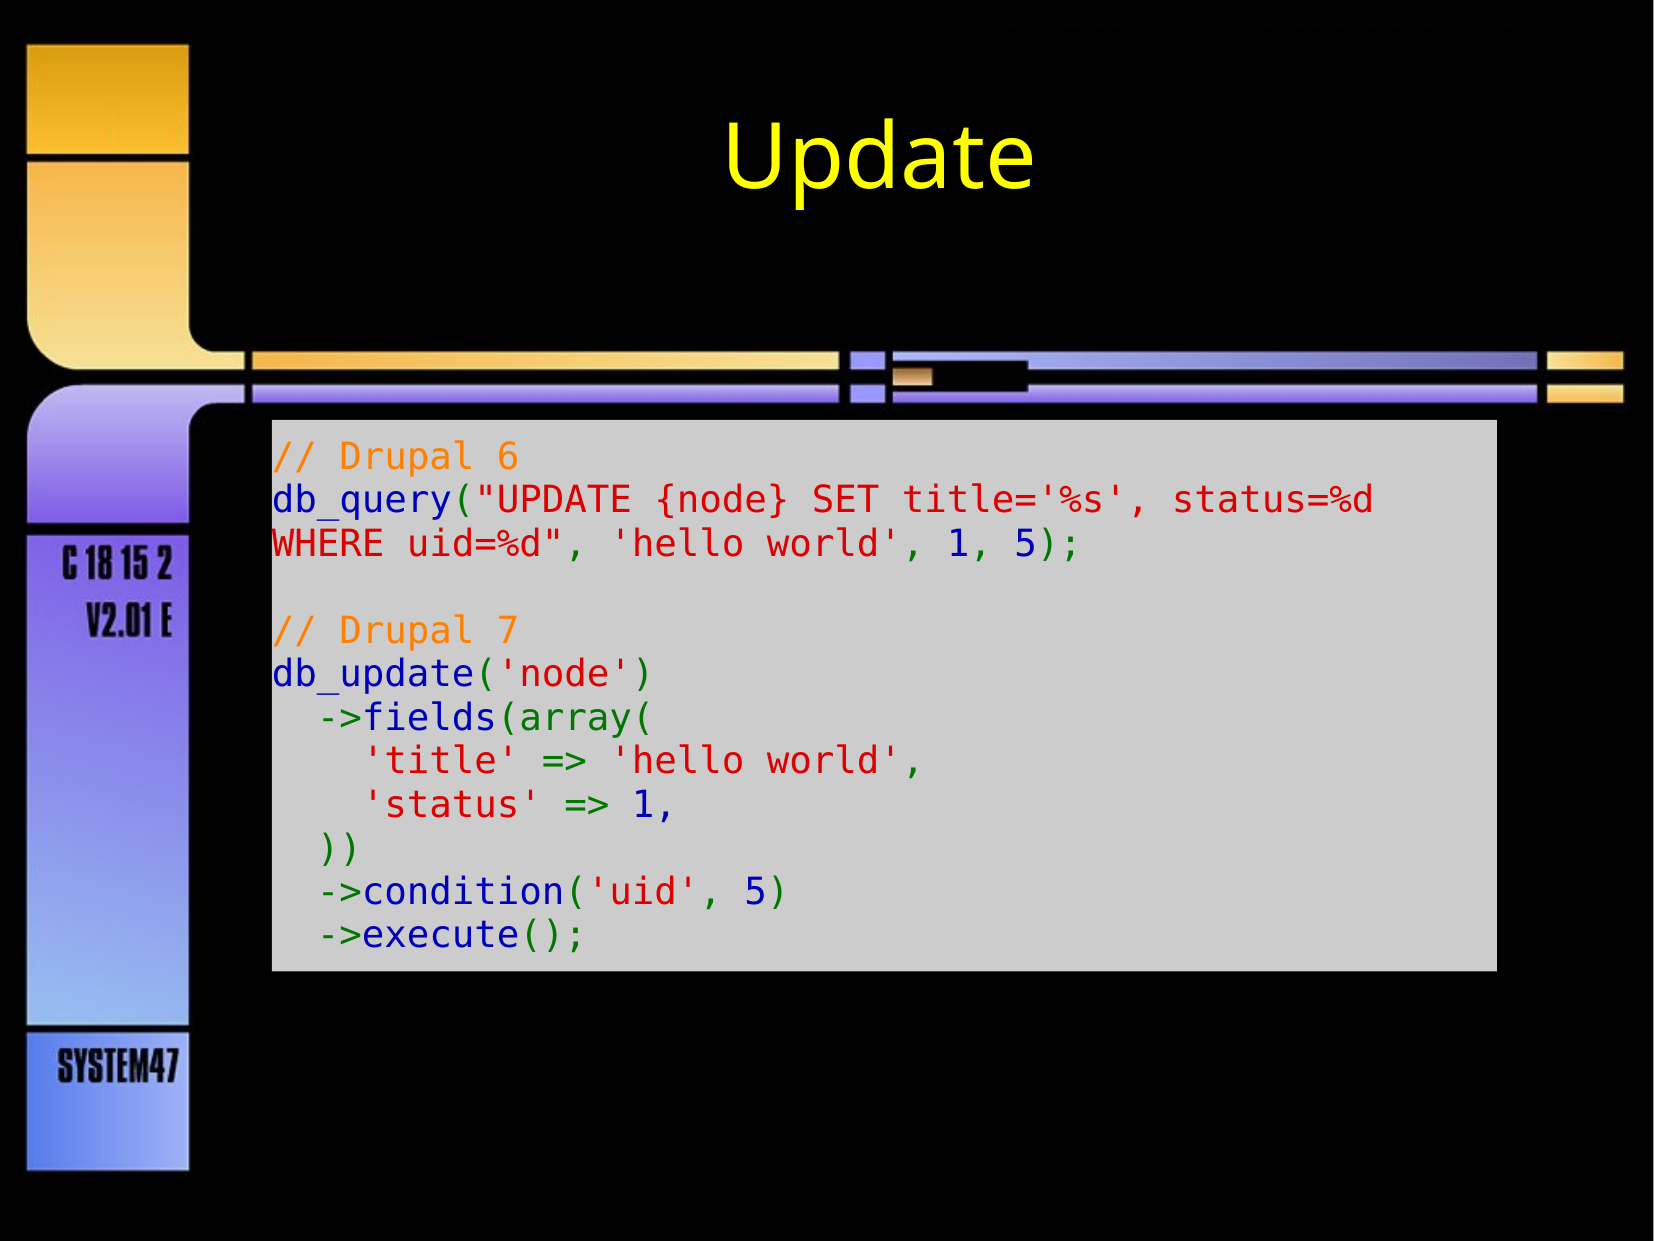

# Update
// Drupal 6
db_query("UPDATE {node} SET title='%s', status=%d WHERE uid=%d", 'hello world', 1, 5);
// Drupal 7
db_update('node')
  ->fields(array(
 'title' => 'hello world',
 'status' => 1,
 ))
  ->condition('uid', 5)
  ->execute();